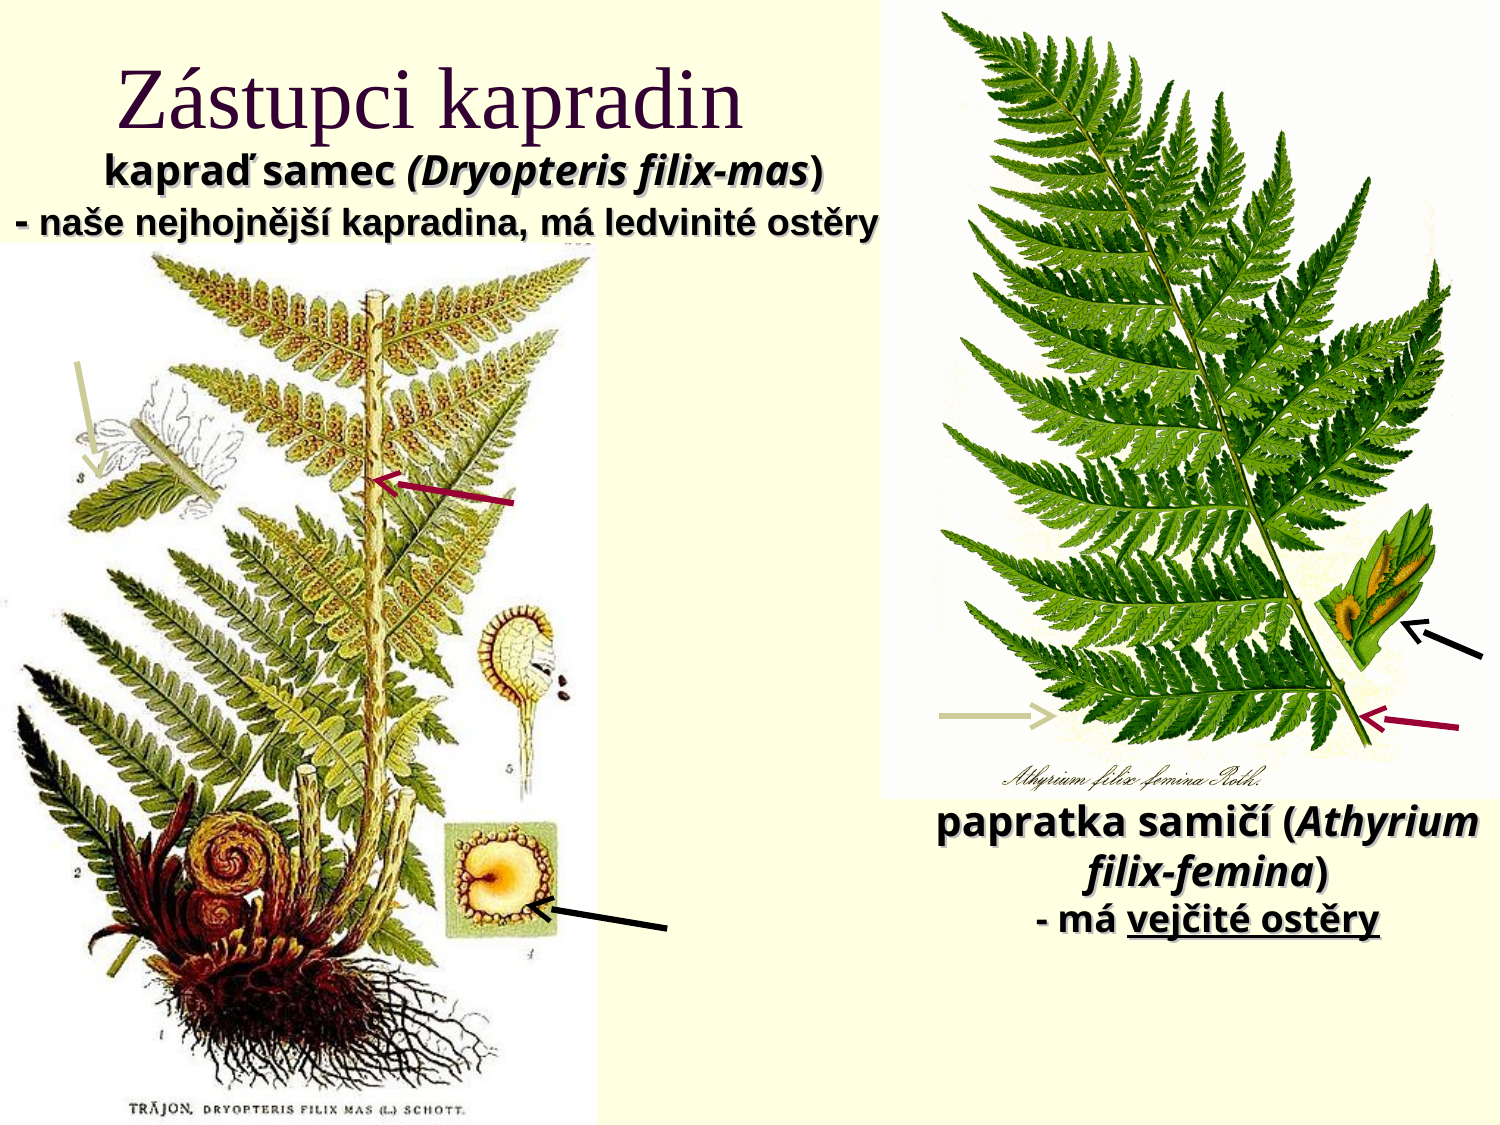

# Zástupci kapradin
kapraď samec (Dryopteris filix-mas)
- naše nejhojnější kapradina, má ledvinité ostěry
papratka samičí (Athyrium filix-femina)
- má vejčité ostěry